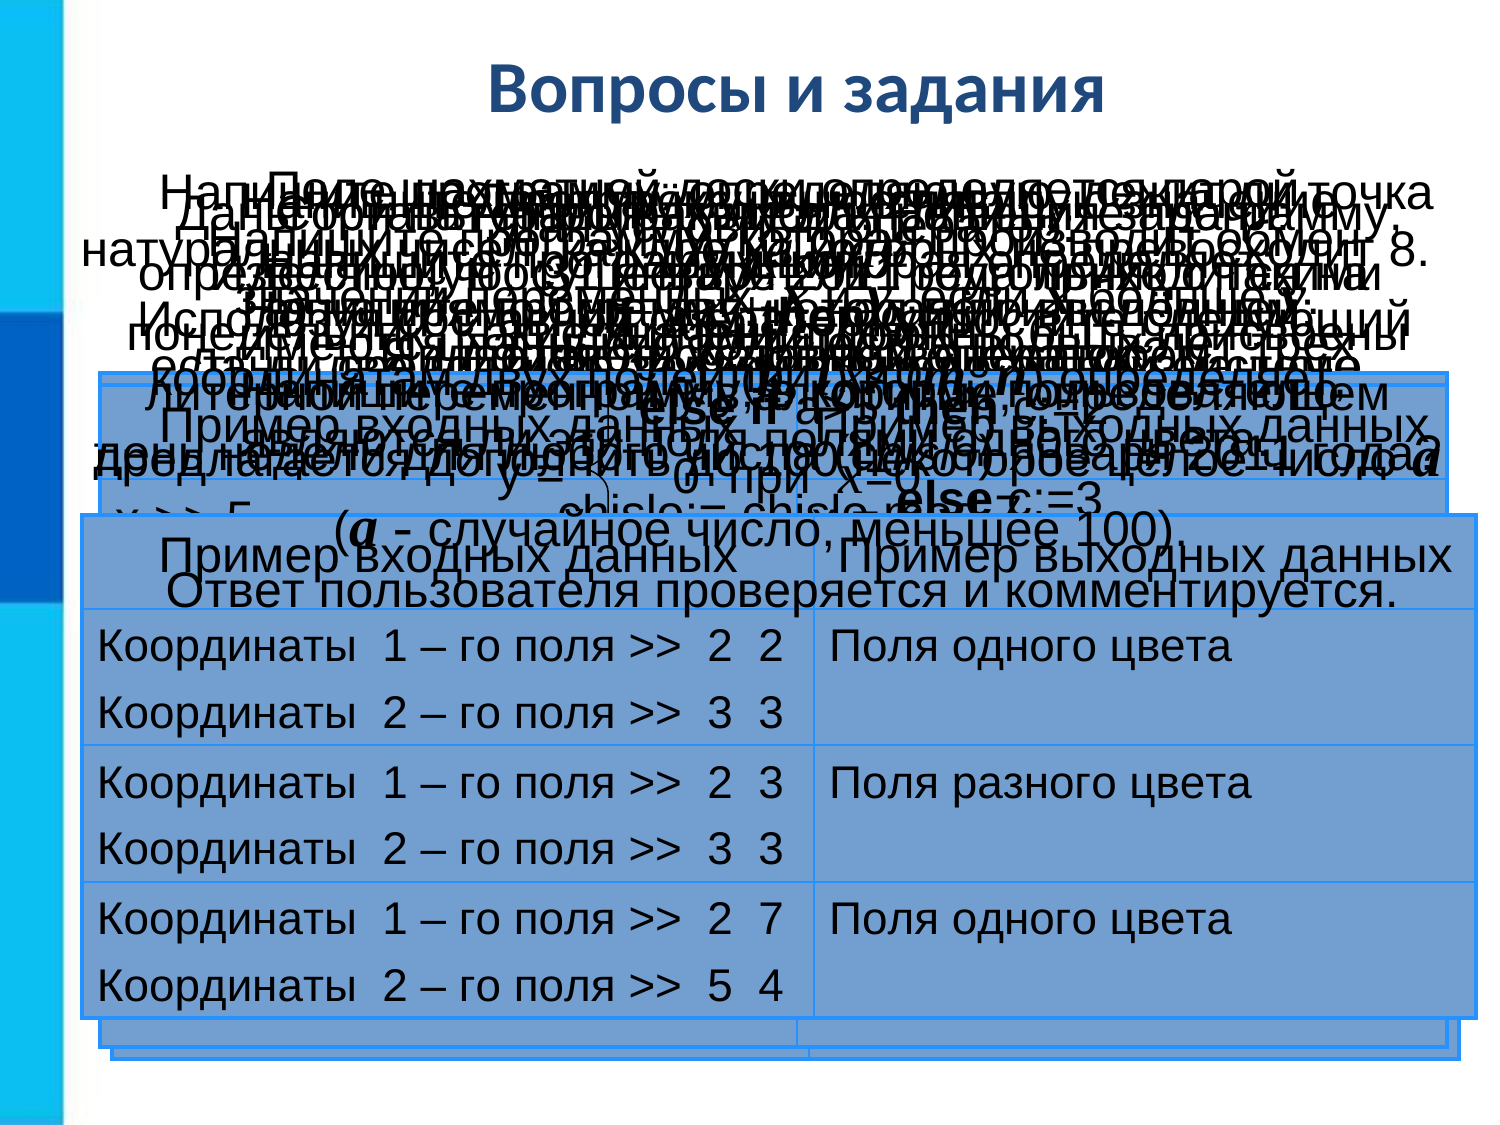

Вопросы и задания
 Поле шахматной доски определяется парой натуральных чисел, каждое из которых не превосходит 8.
Напишите программу, которая по введённым координатам двух полей (k, l) и (m, n) определяет, являются ли эти поля полями одного цвета.
 Дано трёхзначное число.
Напишите программу, которая определяет:
 Напишите программу, определяющую, лежит ли точка
 А(ха, ya):
а) на прямой y = kx + l, над ней или под ней;
Напишите программу, вычисляющую значение функции:
 Даны три натуральных числа. Напишите программу, определяющую, существует ли треугольник с такими длинами сторон.
Если такой треугольник существует, то определите его тип (равносторонний, равнобедренный, разносторонний).
Составьте программу для решения задачи:
 Известно, что 31 января 2011 года приходится на понедельник. Какие значения должны быть присвоены литерной переменной y в алгоритме, определяющем день недели для любого числа (chislo) января 2011 года?
chislo:= chislo mod 7
если chislo=3 то у:='…‘
если chislo=4 то у:='…‘
если chislo=5 то у:='…‘
если chislo=6 то у:='…‘
если chislo=0 то у:='…‘
если chislo=1 то у:='…‘
если chislo=2 то у:='…‘
Дан условный оператор:
If a<5 then c:=1
 else if a>5 then c:=2
 else c:=3
Какое значение имеет переменная а, если в результате выполнения условного оператора переменной с присваивается значение 3?
 Напишите программу, которая производит обмен
значений переменных x и y, если x больше y.
 Используя составной оператор, упростите следующий фрагмент программы:
if a>b then c:=1;
if a>b then d:=2;
if a<=b then c:=3;
if a<=b then d:=4
 Имеются данные о количестве полных лет трёх призёров спартакиады.
Напишите программу, выбирающую и выводящую возраст самого младшего призёра.
 Является ли условным оператором последовательность символов?
а) if x<y then x:=0 else read (y)
б) if x>=y then x:=0; y:=0 else write (z)
в) if x<y <z then a:=a+1
Что такое составной оператор?
Для чего он используется в условном операторе?
 есть ли среди цифр заданного целого трёхзначного числа одинаковые;
 Даны две точки в плоской прямоугольной системе координат. Напишите программу, определяющую, которая из точек находится ближе к началу координат.
-1 при x<0
0 при x=0
1 при x>0
Напишите программу, в которой пользователю предлагается дополнить до 100 некоторое целое число а (а - случайное число, меньшее 100).
Ответ пользователя проверяется и комментируется.
 является ли число «перевёртышем», т. е. числом, десятичная запись которого читается одинаково слева направо и справа налево.
| Пример входных данных | Пример выходных данных |
| --- | --- |
| K, L>>-1 5 xa, ya >>1 2 | Точка лежит под прямой |
| K, L>>-1 5 xa, ya >>1 10 | Точка лежит над прямой |
| K, L>>-1 5 xa, ya >>1 4 | Точка лежит на прямой |
Как на языке Паскаль записывается полное и неполное
ветвление?
| Пример входных данных | Пример выходных данных |
| --- | --- |
| x >> 5 y >> 6 | x = 5 y = 6 |
| x >> 6 y >> 5 | x = 5 y = 6 |
y =
| Пример входных данных | Пример выходных данных |
| --- | --- |
| Координаты 1 – го поля >> 2 2 Координаты 2 – го поля >> 3 3 | Поля одного цвета |
| Координаты 1 – го поля >> 2 3 Координаты 2 – го поля >> 3 3 | Поля разного цвета |
| Координаты 1 – го поля >> 2 7 Координаты 2 – го поля >> 5 4 | Поля одного цвета |
| Пример входных данных | Пример выходных данных |
| --- | --- |
| a b c>> 1 2 1 | Не существует |
| a b c>> 2 2 2 | Равносторонний |
| a b c>> 20 20 30 | Равнобедренный |
| a b c>> 3 4 5 | Разносторонний |
| Пример входных данных | Пример выходных данных |
| --- | --- |
| 123 | Нет |
| 121 | Перевёртыш |
| 222 | Перевёртыш |
| Пример входных данных | Пример выходных данных |
| --- | --- |
| 123 | Нет |
| 121 | Да |
| 222 | Да |
| Пример входных данных | Пример выходных данных |
| --- | --- |
| Координаты 1-й точки>>1, 2 Координаты 2-й точки>>3, 4 | Первая точка ближе |
| Пример входных данных | Пример выходных данных |
| --- | --- |
| -5 | y = -1 |
| 0 | y = 0 |
| 5 | y = 1 |